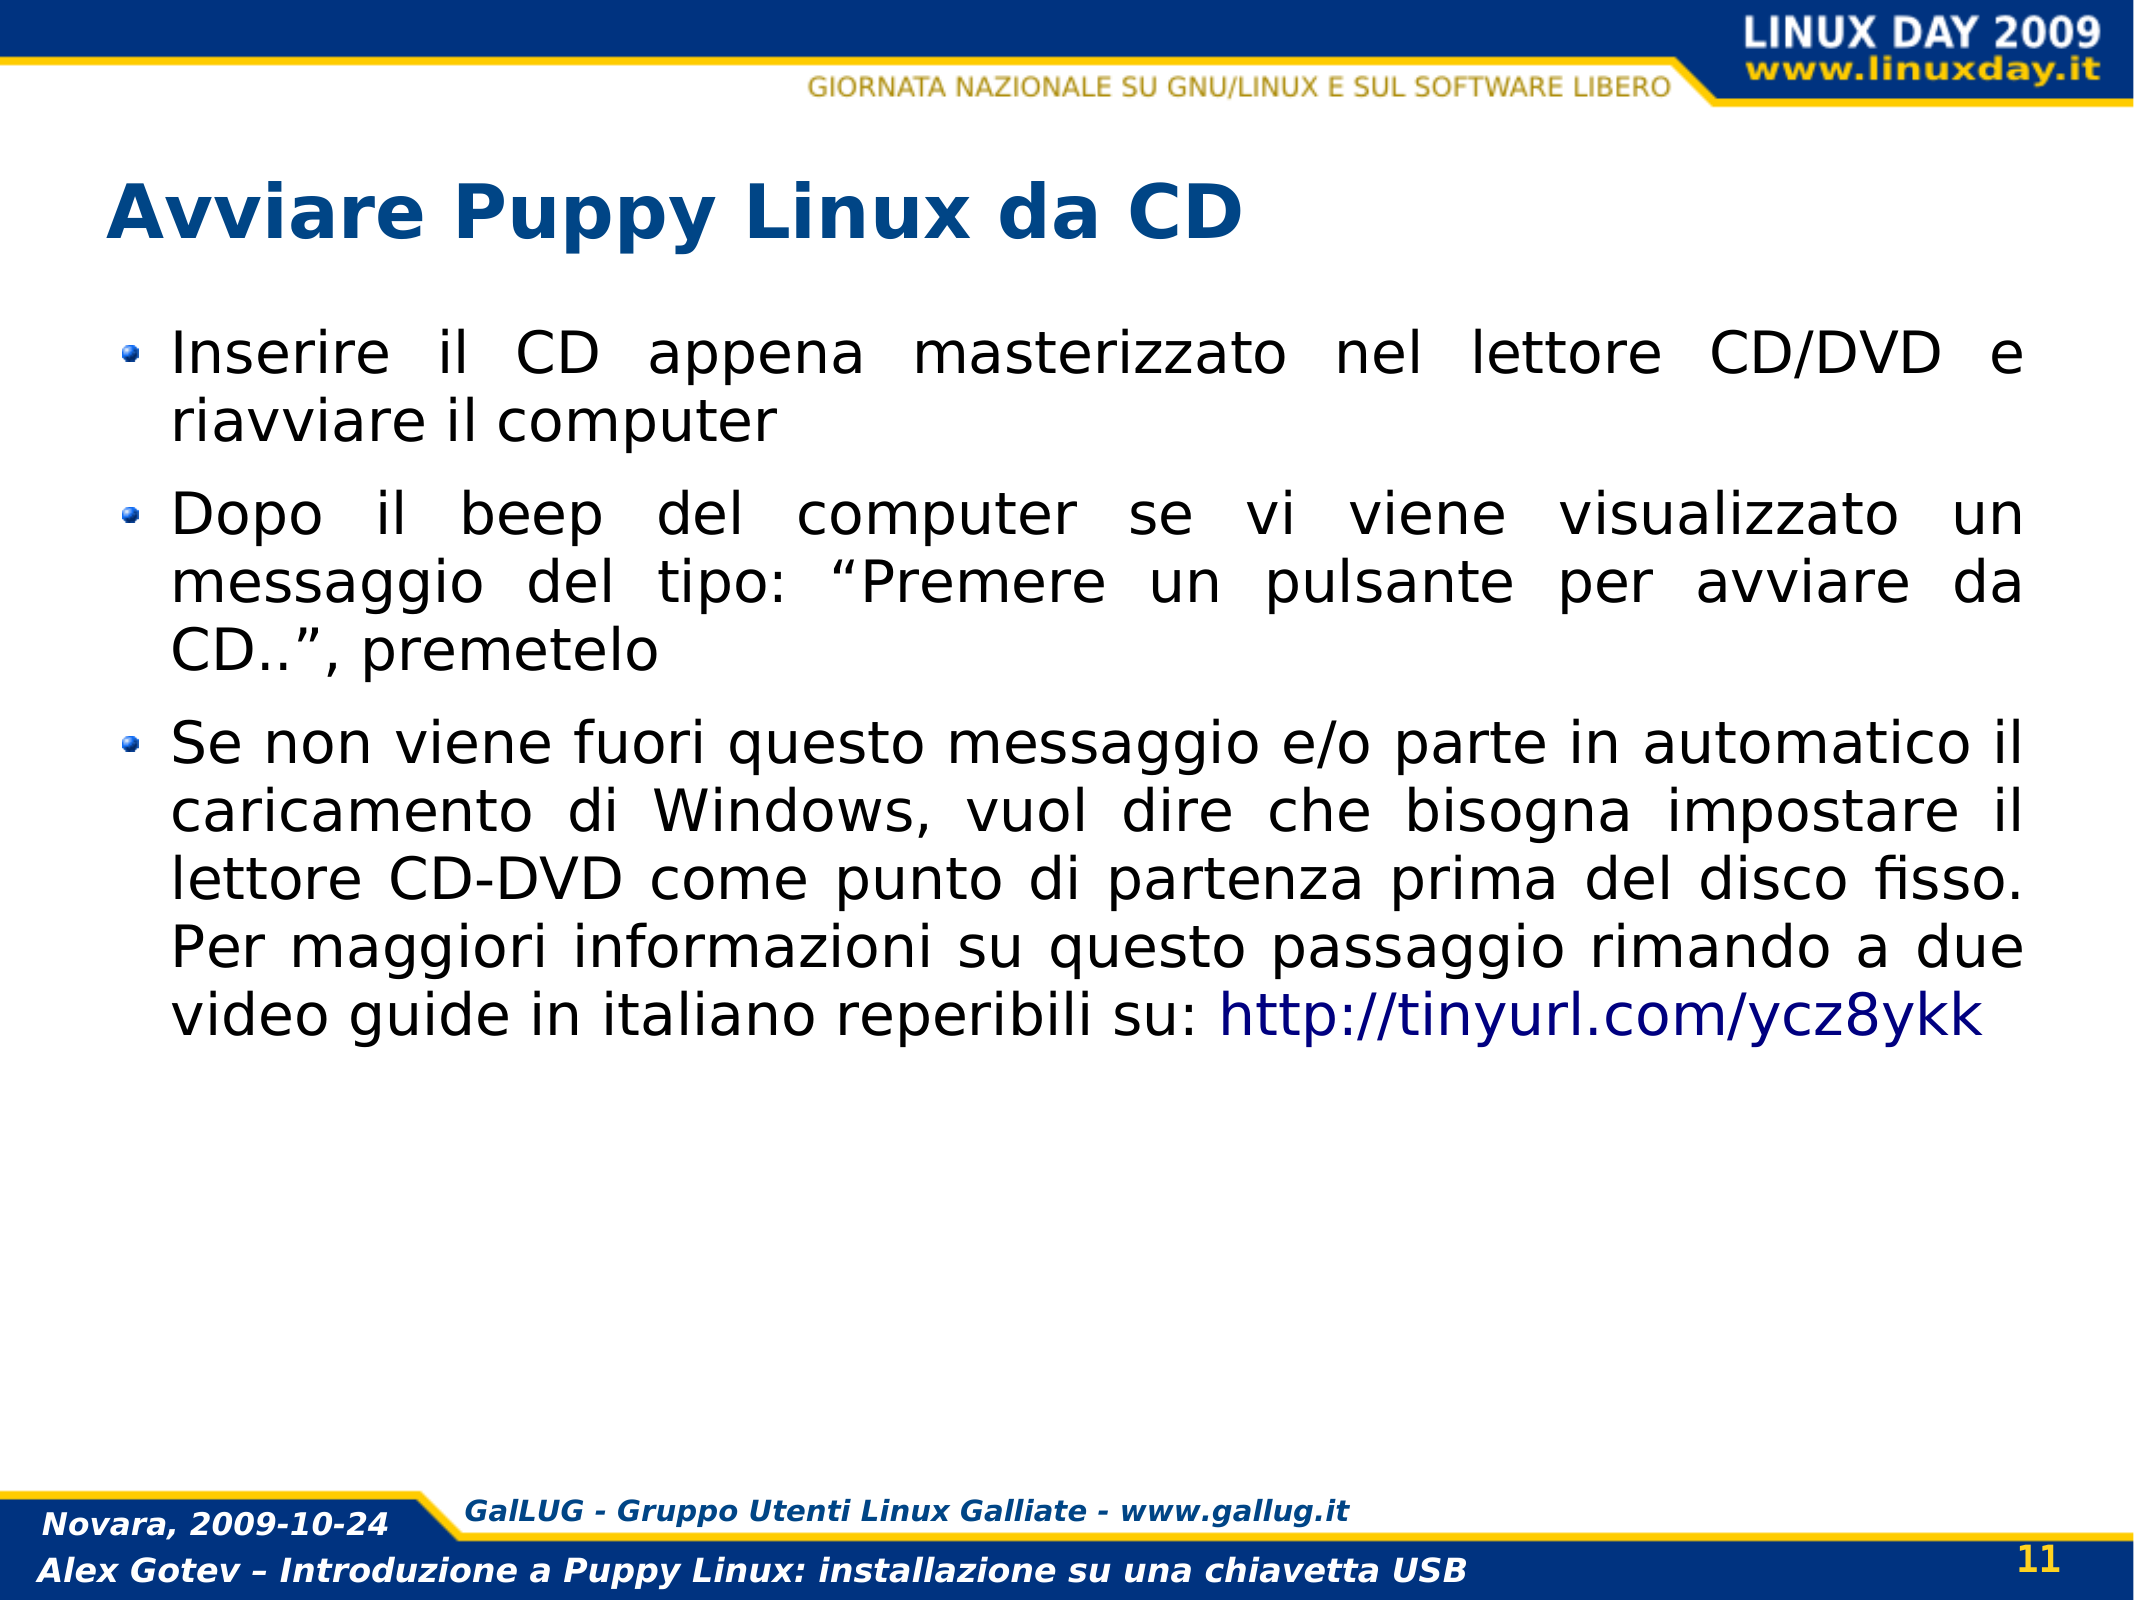

# Avviare Puppy Linux da CD
Inserire il CD appena masterizzato nel lettore CD/DVD e riavviare il computer
Dopo il beep del computer se vi viene visualizzato un messaggio del tipo: “Premere un pulsante per avviare da CD..”, premetelo
Se non viene fuori questo messaggio e/o parte in automatico il caricamento di Windows, vuol dire che bisogna impostare il lettore CD-DVD come punto di partenza prima del disco fisso. Per maggiori informazioni su questo passaggio rimando a due video guide in italiano reperibili su: http://tinyurl.com/ycz8ykk